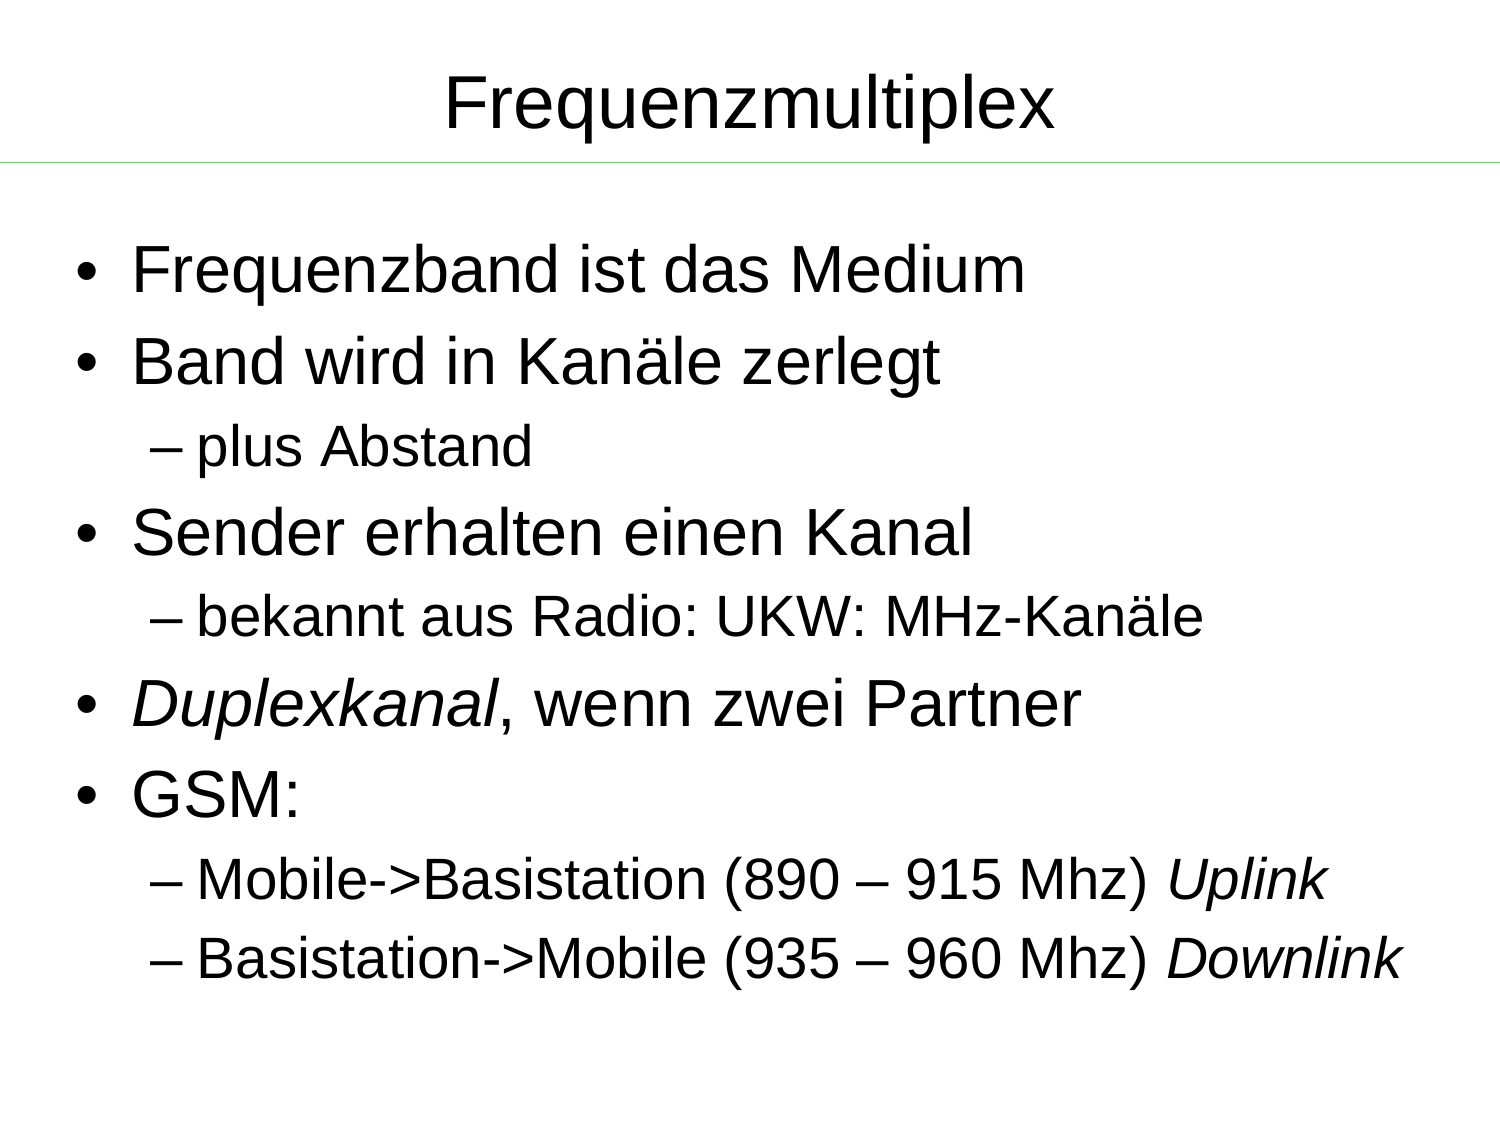

# Frequenzmultiplex
Frequenzband ist das Medium
Band wird in Kanäle zerlegt
plus Abstand
Sender erhalten einen Kanal
bekannt aus Radio: UKW: MHz-Kanäle
Duplexkanal, wenn zwei Partner
GSM:
Mobile->Basistation (890 – 915 Mhz) Uplink
Basistation->Mobile (935 – 960 Mhz) Downlink